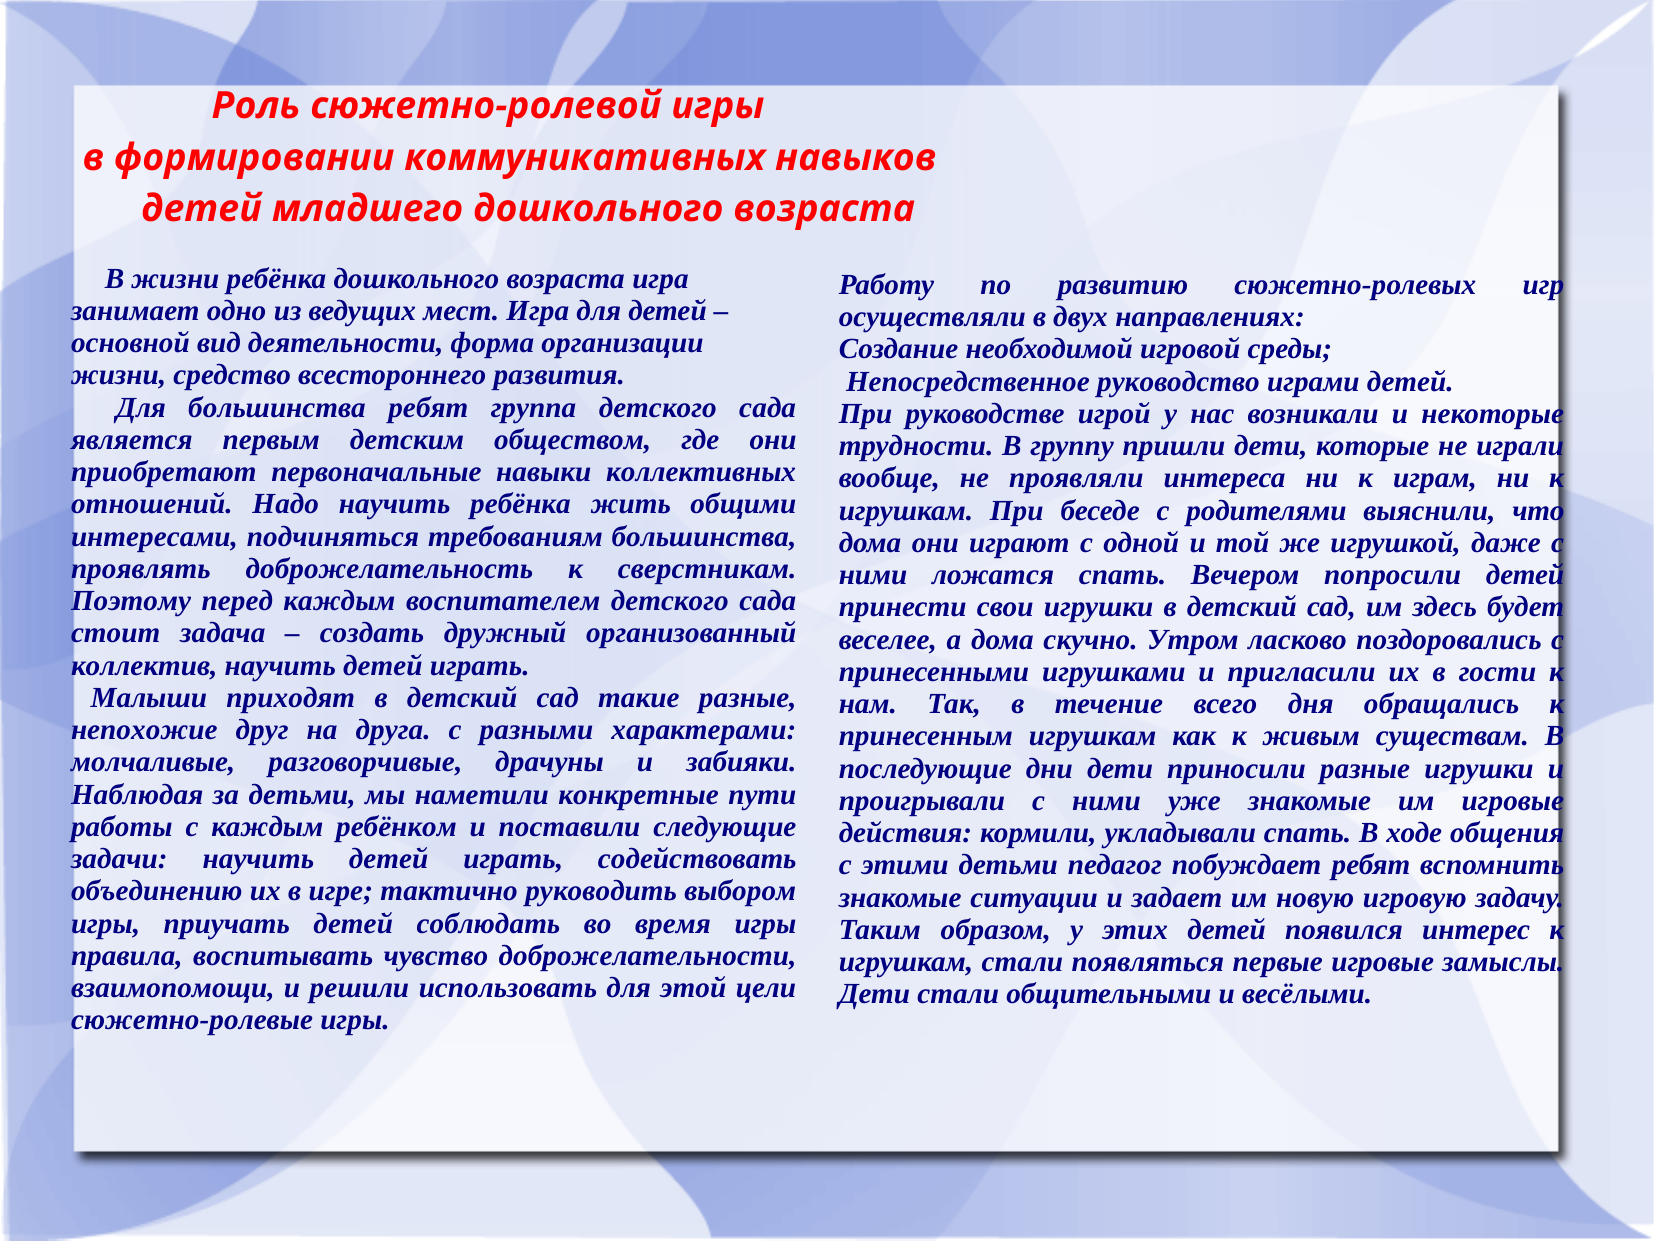

# Роль сюжетно-ролевой игры в формировании коммуникативных навыков детей младшего дошкольного возраста
 В жизни ребёнка дошкольного возраста игра занимает одно из ведущих мест. Игра для детей – основной вид деятельности, форма организации жизни, средство всестороннего развития.
 Для большинства ребят группа детского сада является первым детским обществом, где они приобретают первоначальные навыки коллективных отношений. Надо научить ребёнка жить общими интересами, подчиняться требованиям большинства, проявлять доброжелательность к сверстникам. Поэтому перед каждым воспитателем детского сада стоит задача – создать дружный организованный коллектив, научить детей играть.
 Малыши приходят в детский сад такие разные, непохожие друг на друга. с разными характерами: молчаливые, разговорчивые, драчуны и забияки. Наблюдая за детьми, мы наметили конкретные пути работы с каждым ребёнком и поставили следующие задачи: научить детей играть, содействовать объединению их в игре; тактично руководить выбором игры, приучать детей соблюдать во время игры правила, воспитывать чувство доброжелательности, взаимопомощи, и решили использовать для этой цели сюжетно-ролевые игры.
Работу по развитию сюжетно-ролевых игр осуществляли в двух направлениях:
Создание необходимой игровой среды;
 Непосредственное руководство играми детей.
При руководстве игрой у нас возникали и некоторые трудности. В группу пришли дети, которые не играли вообще, не проявляли интереса ни к играм, ни к игрушкам. При беседе с родителями выяснили, что дома они играют с одной и той же игрушкой, даже с ними ложатся спать. Вечером попросили детей принести свои игрушки в детский сад, им здесь будет веселее, а дома скучно. Утром ласково поздоровались с принесенными игрушками и пригласили их в гости к нам. Так, в течение всего дня обращались к принесенным игрушкам как к живым существам. В последующие дни дети приносили разные игрушки и проигрывали с ними уже знакомые им игровые действия: кормили, укладывали спать. В ходе общения с этими детьми педагог побуждает ребят вспомнить знакомые ситуации и задает им новую игровую задачу. Таким образом, у этих детей появился интерес к игрушкам, стали появляться первые игровые замыслы. Дети стали общительными и весёлыми.